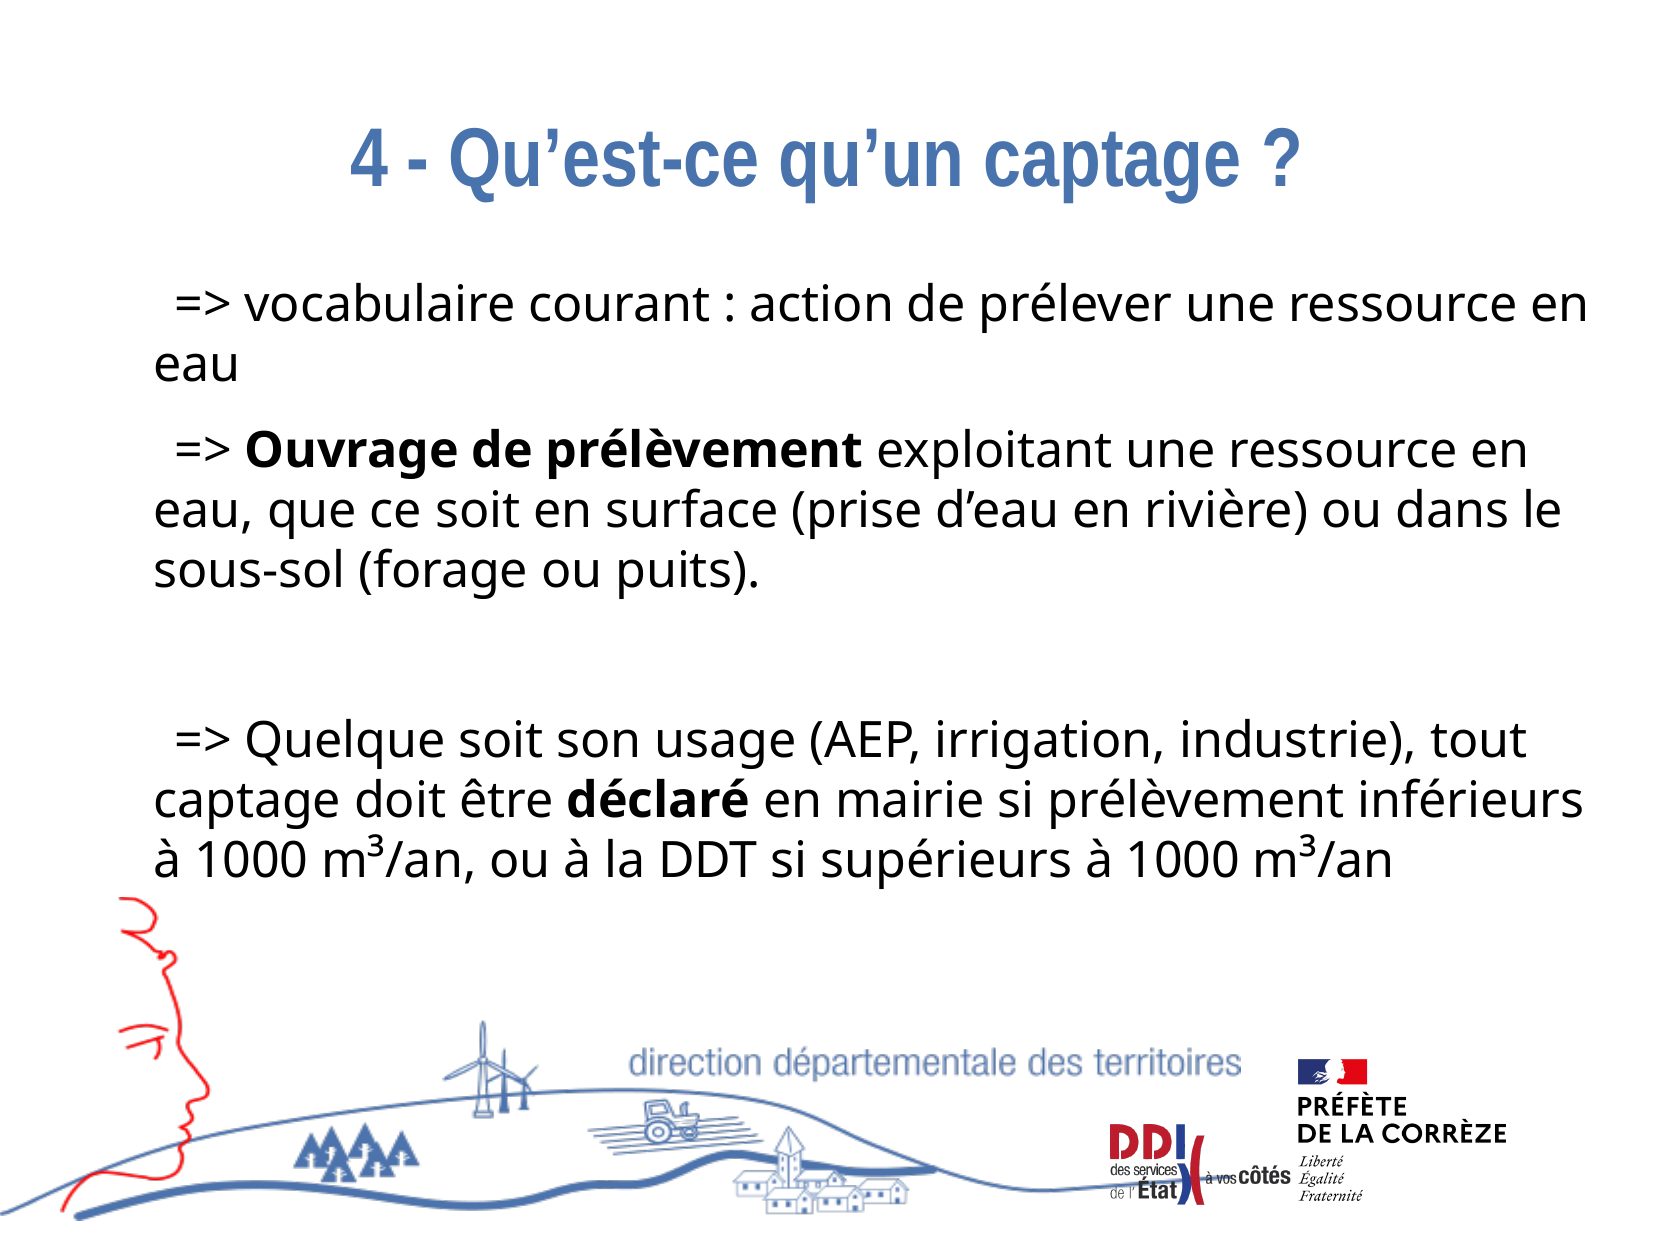

# 4 - Qu’est-ce qu’un captage ?
=> vocabulaire courant : action de prélever une ressource en eau
=> Ouvrage de prélèvement exploitant une ressource en eau, que ce soit en surface (prise d’eau en rivière) ou dans le sous-sol (forage ou puits).
=> Quelque soit son usage (AEP, irrigation, industrie), tout captage doit être déclaré en mairie si prélèvement inférieurs à 1000 m³/an, ou à la DDT si supérieurs à 1000 m³/an